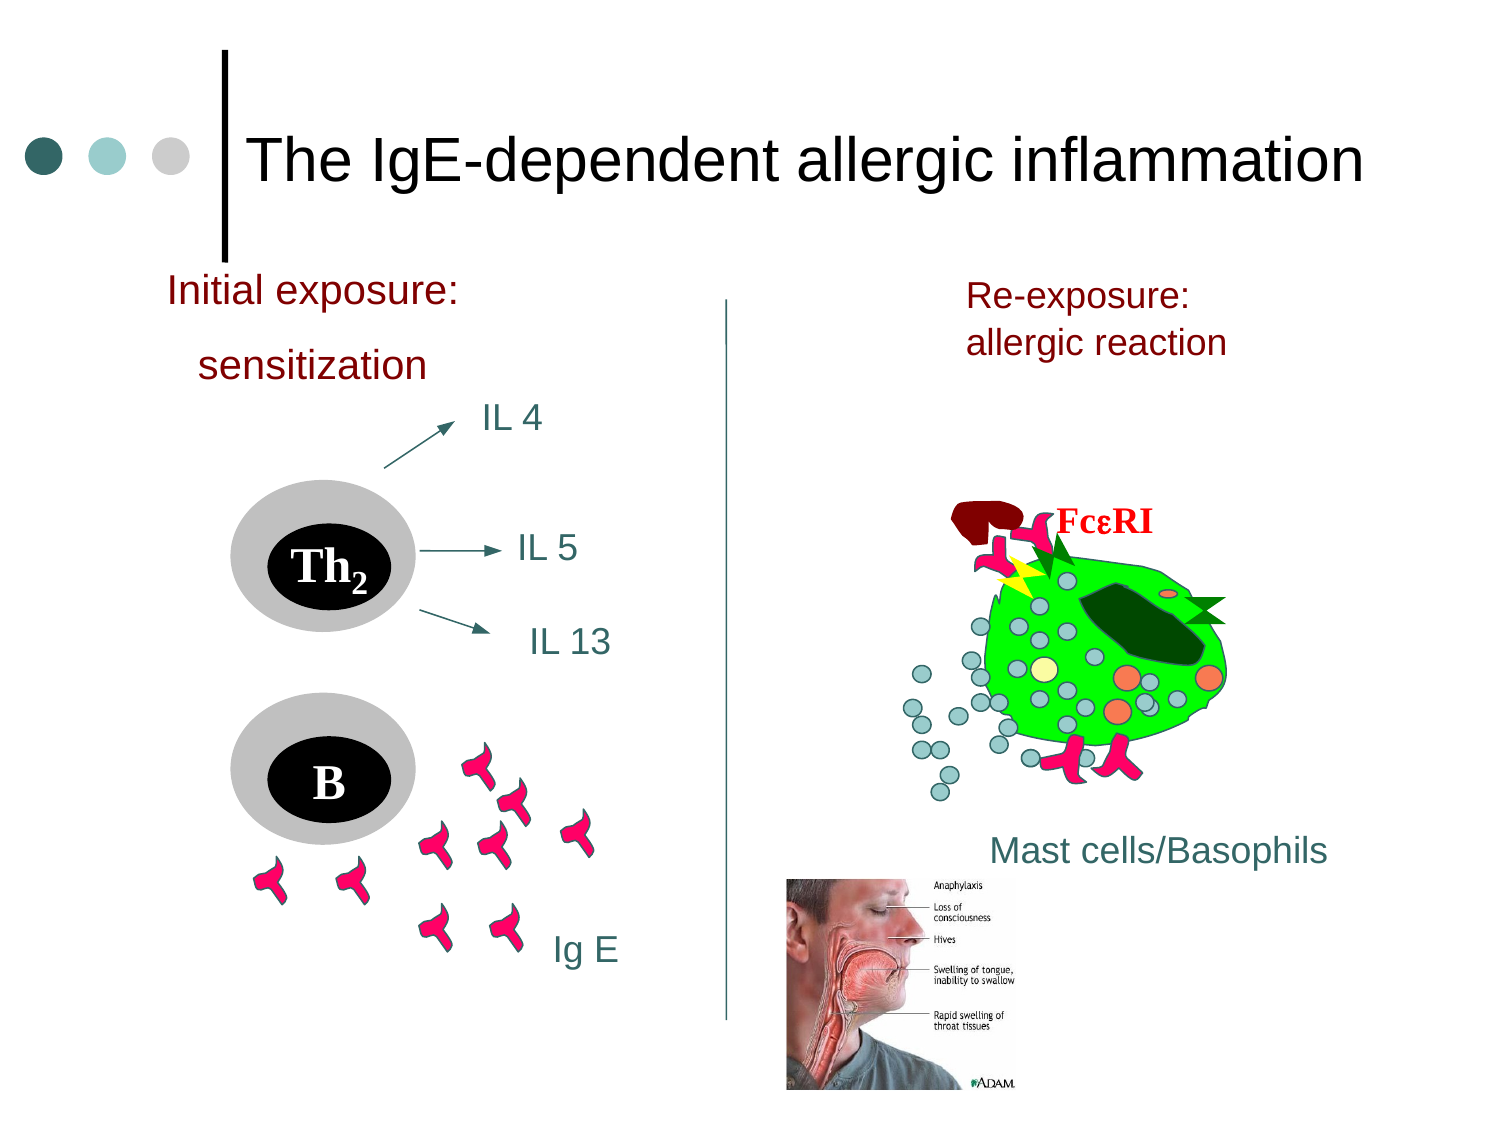

# The IgE-dependent allergic inflammation
Initial exposure:
sensitization
Re-exposure:
allergic reaction
IL 4
Th2
FceRI
IL 5
IL 13
B
Mast cells/Basophils
Ig E